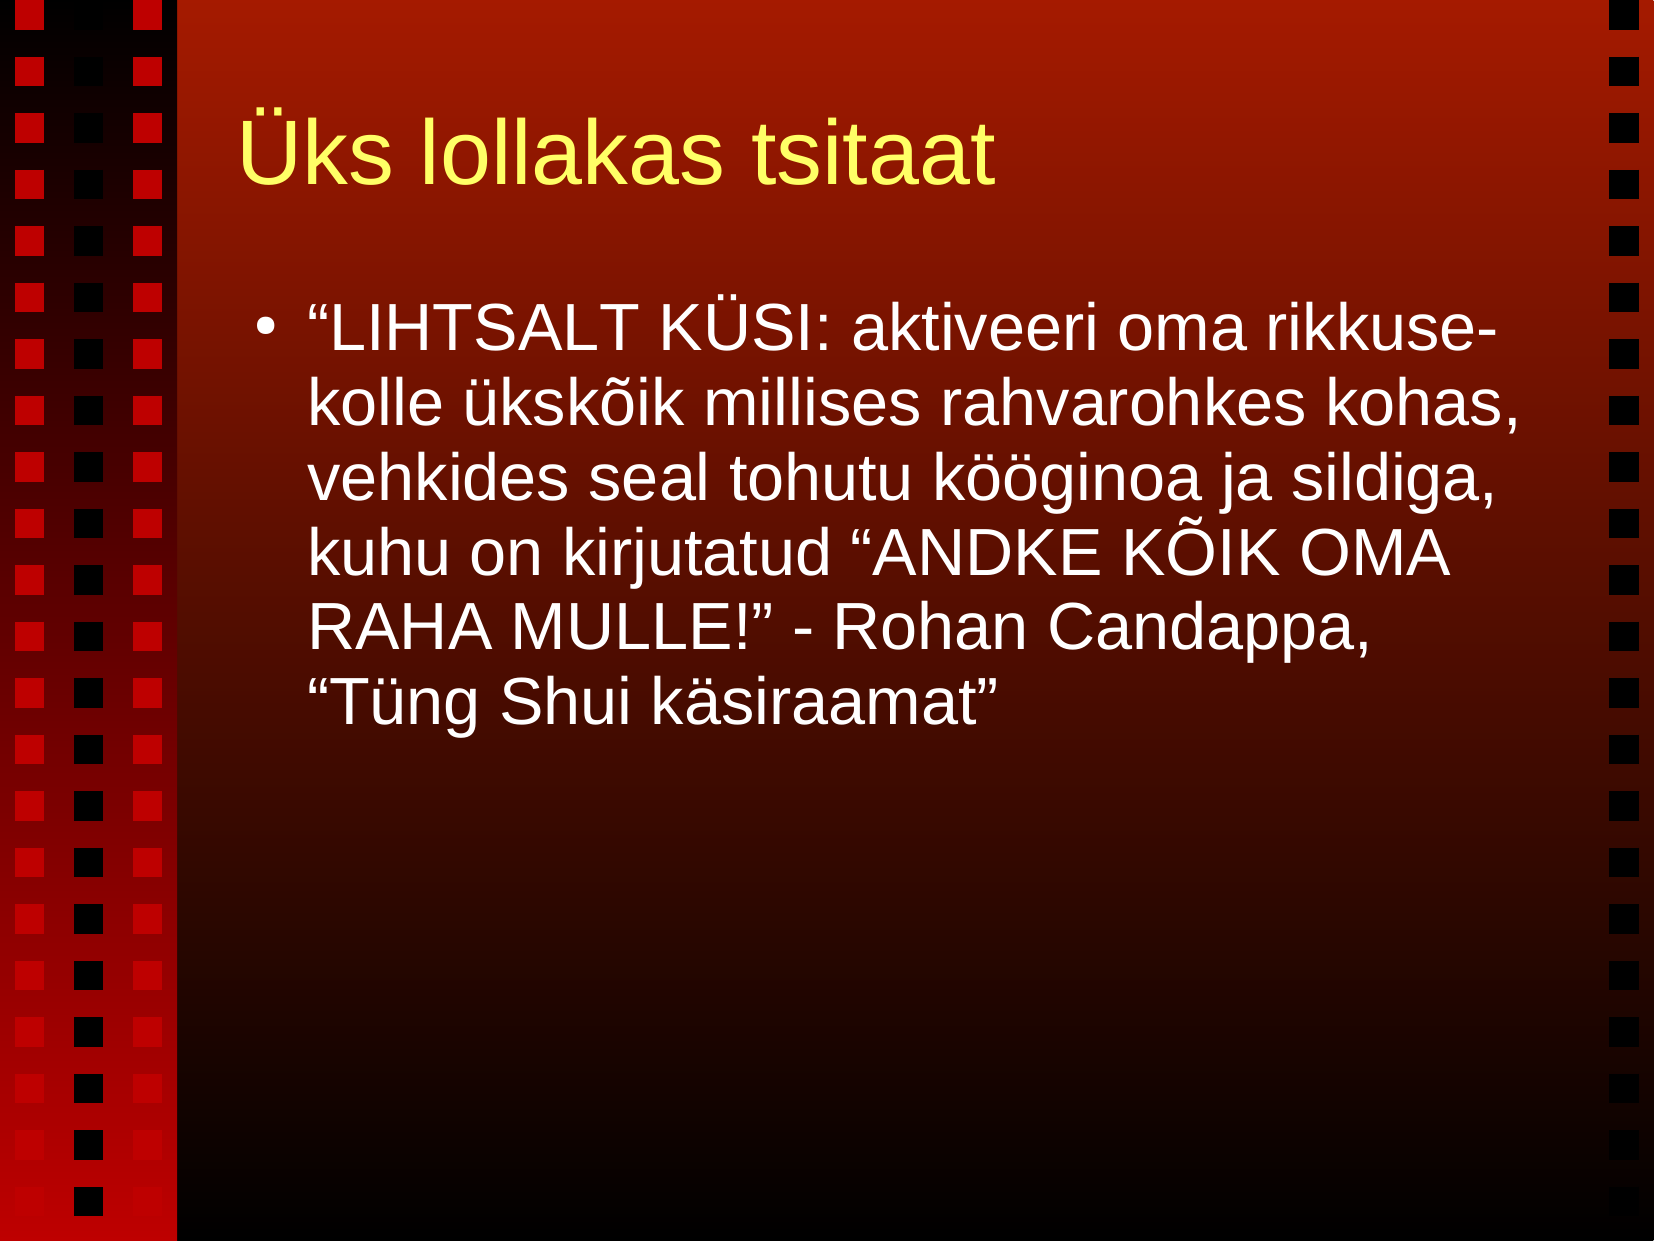

# Üks lollakas tsitaat
“LIHTSALT KÜSI: aktiveeri oma rikkuse-kolle ükskõik millises rahvarohkes kohas, vehkides seal tohutu kööginoa ja sildiga, kuhu on kirjutatud “ANDKE KÕIK OMA RAHA MULLE!” - Rohan Candappa,
“Tüng Shui käsiraamat”